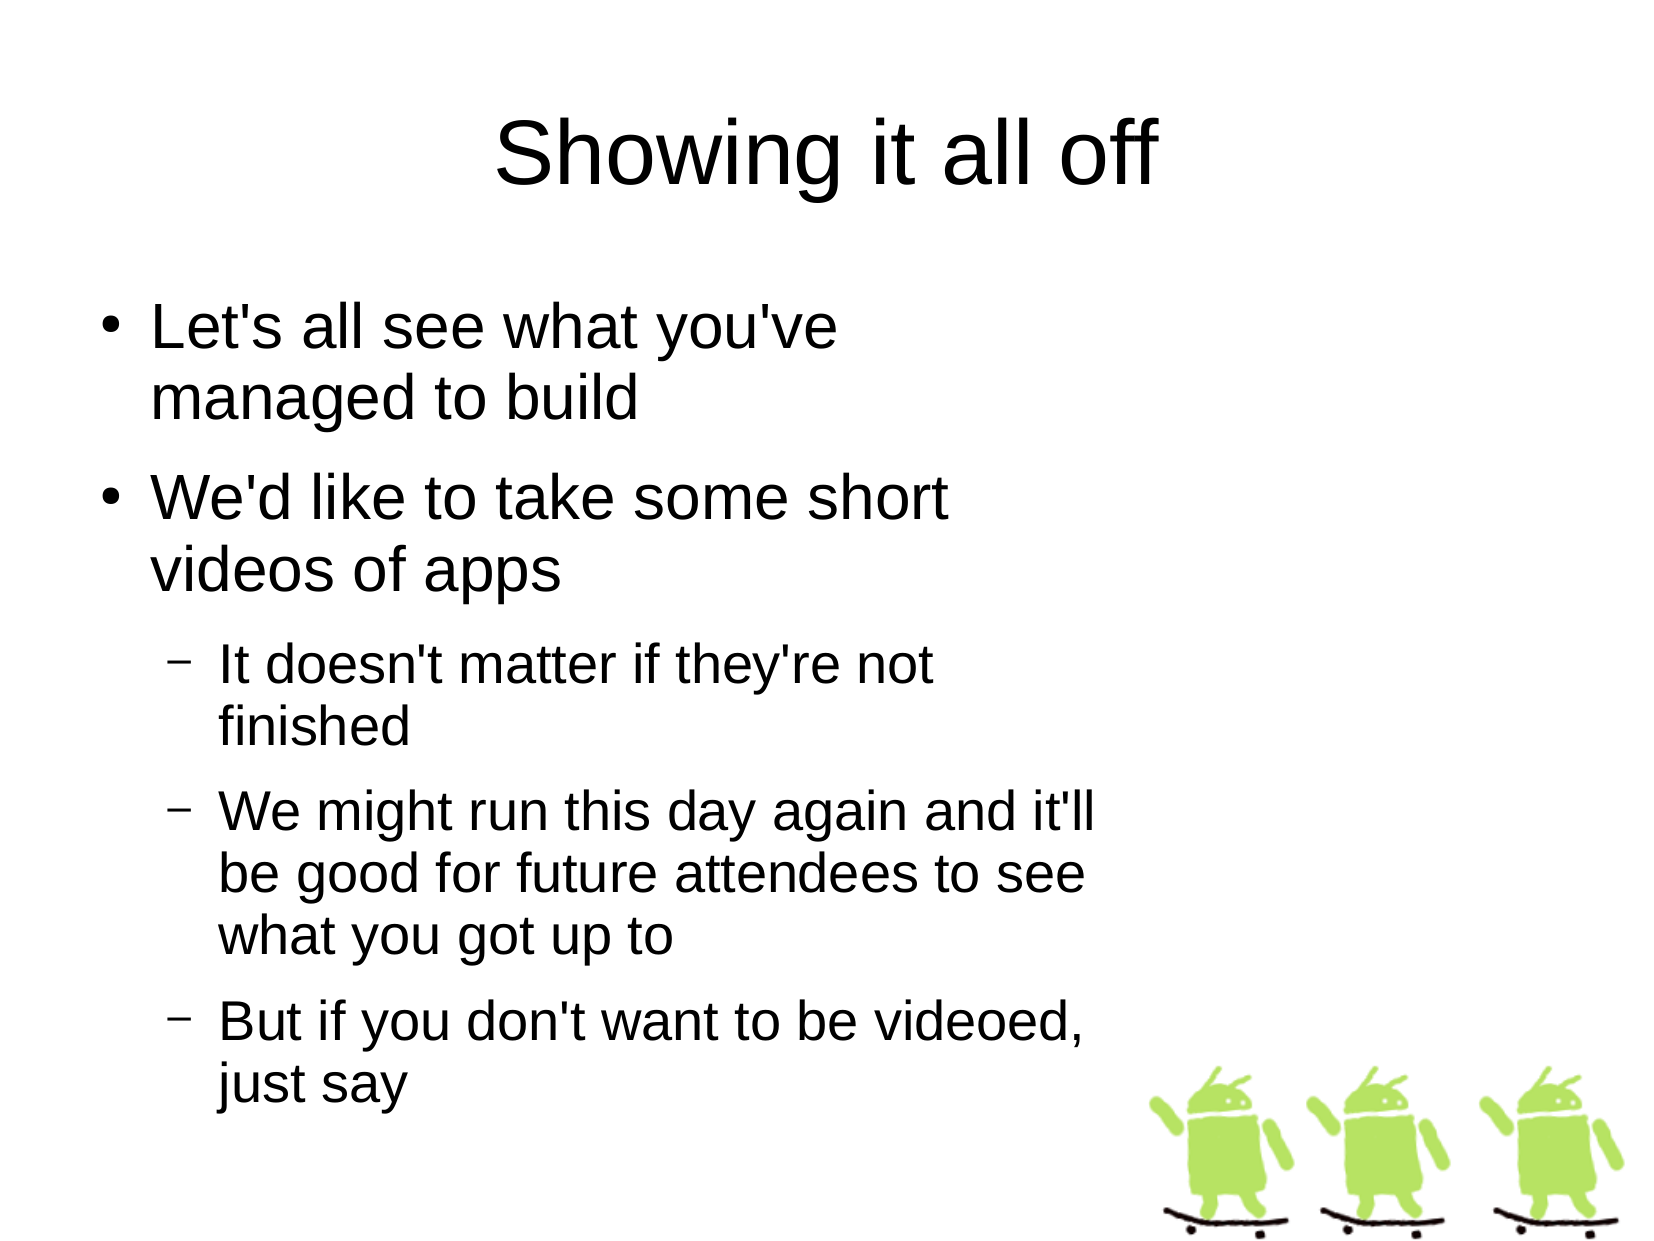

# Showing it all off
Let's all see what you've managed to build
We'd like to take some short videos of apps
It doesn't matter if they're not finished
We might run this day again and it'll be good for future attendees to see what you got up to
But if you don't want to be videoed, just say